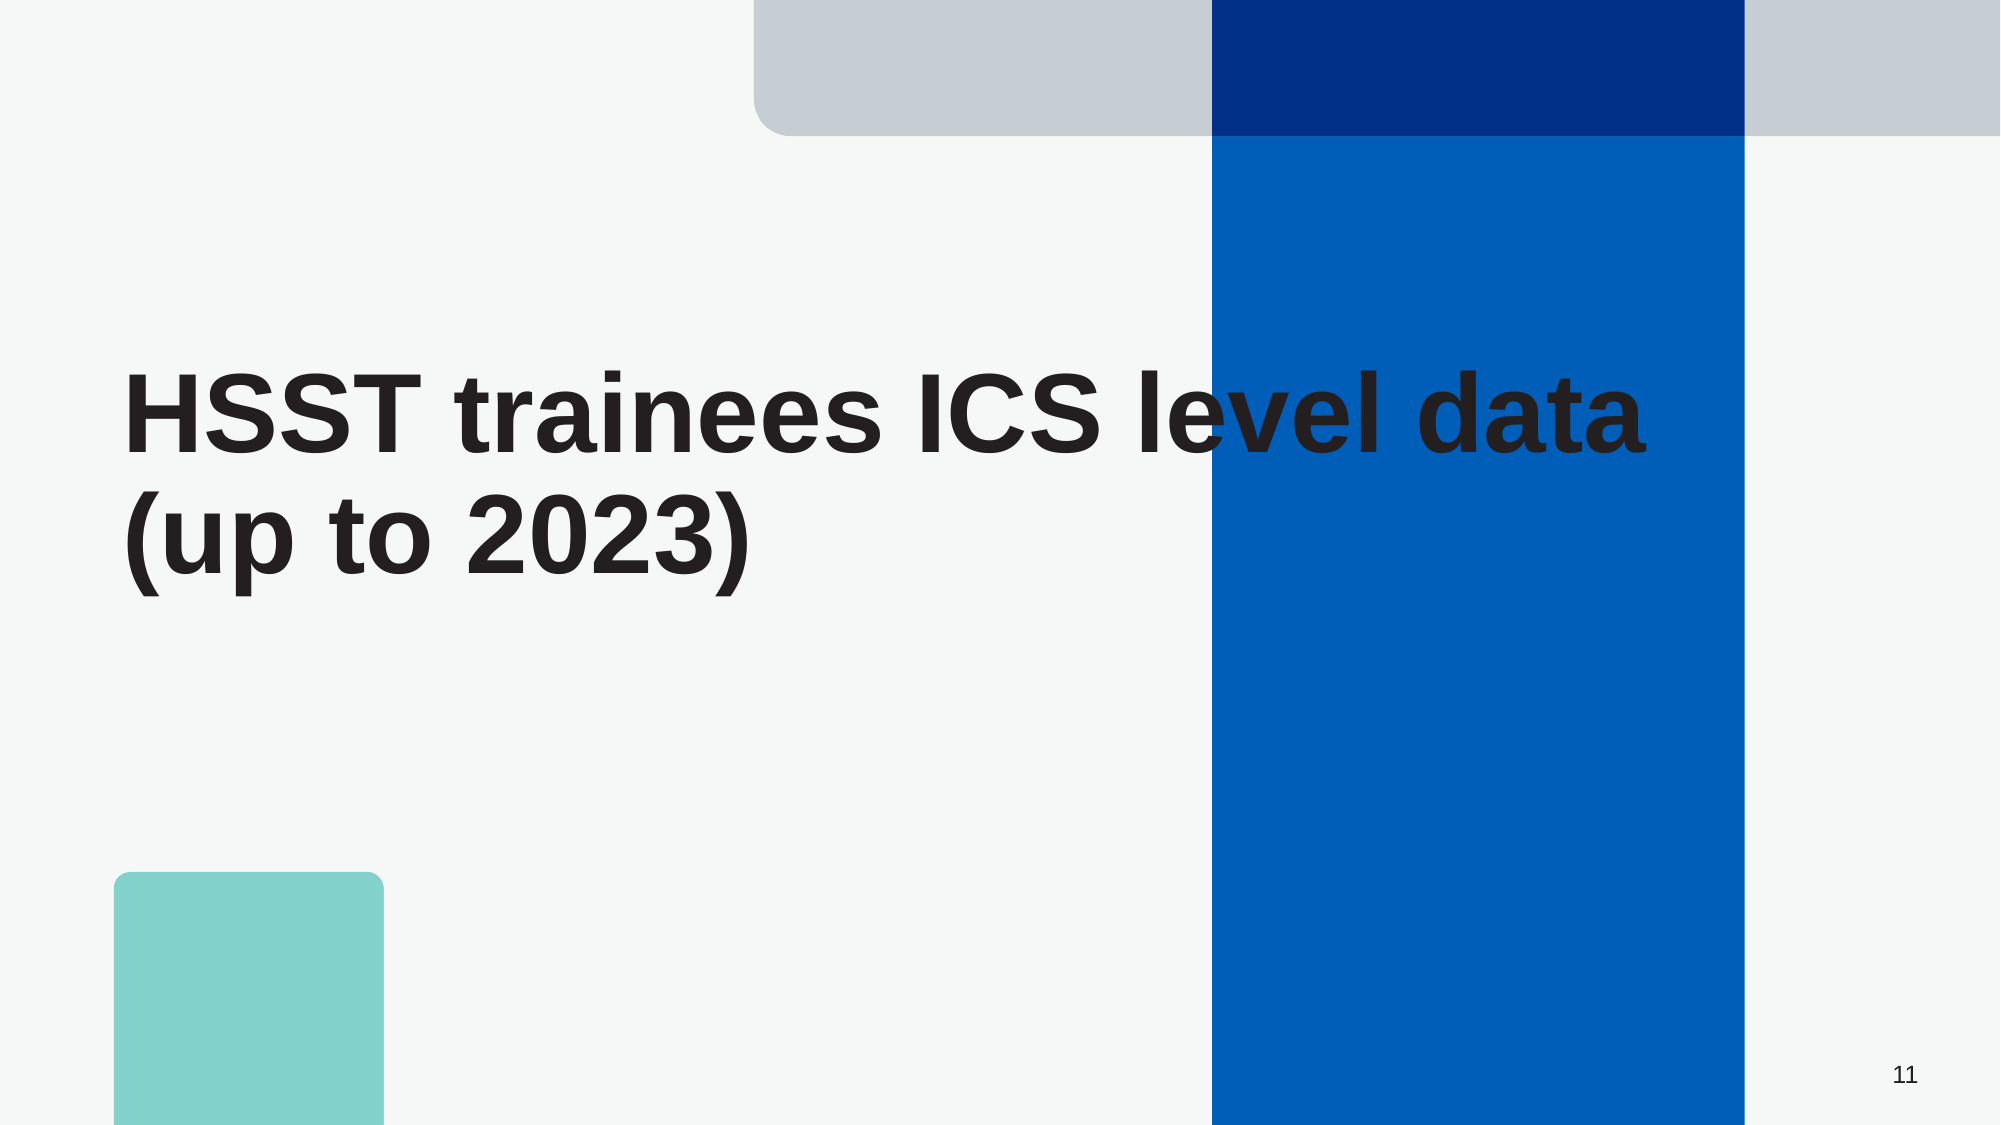

# HSST trainees ICS level data (up to 2023)